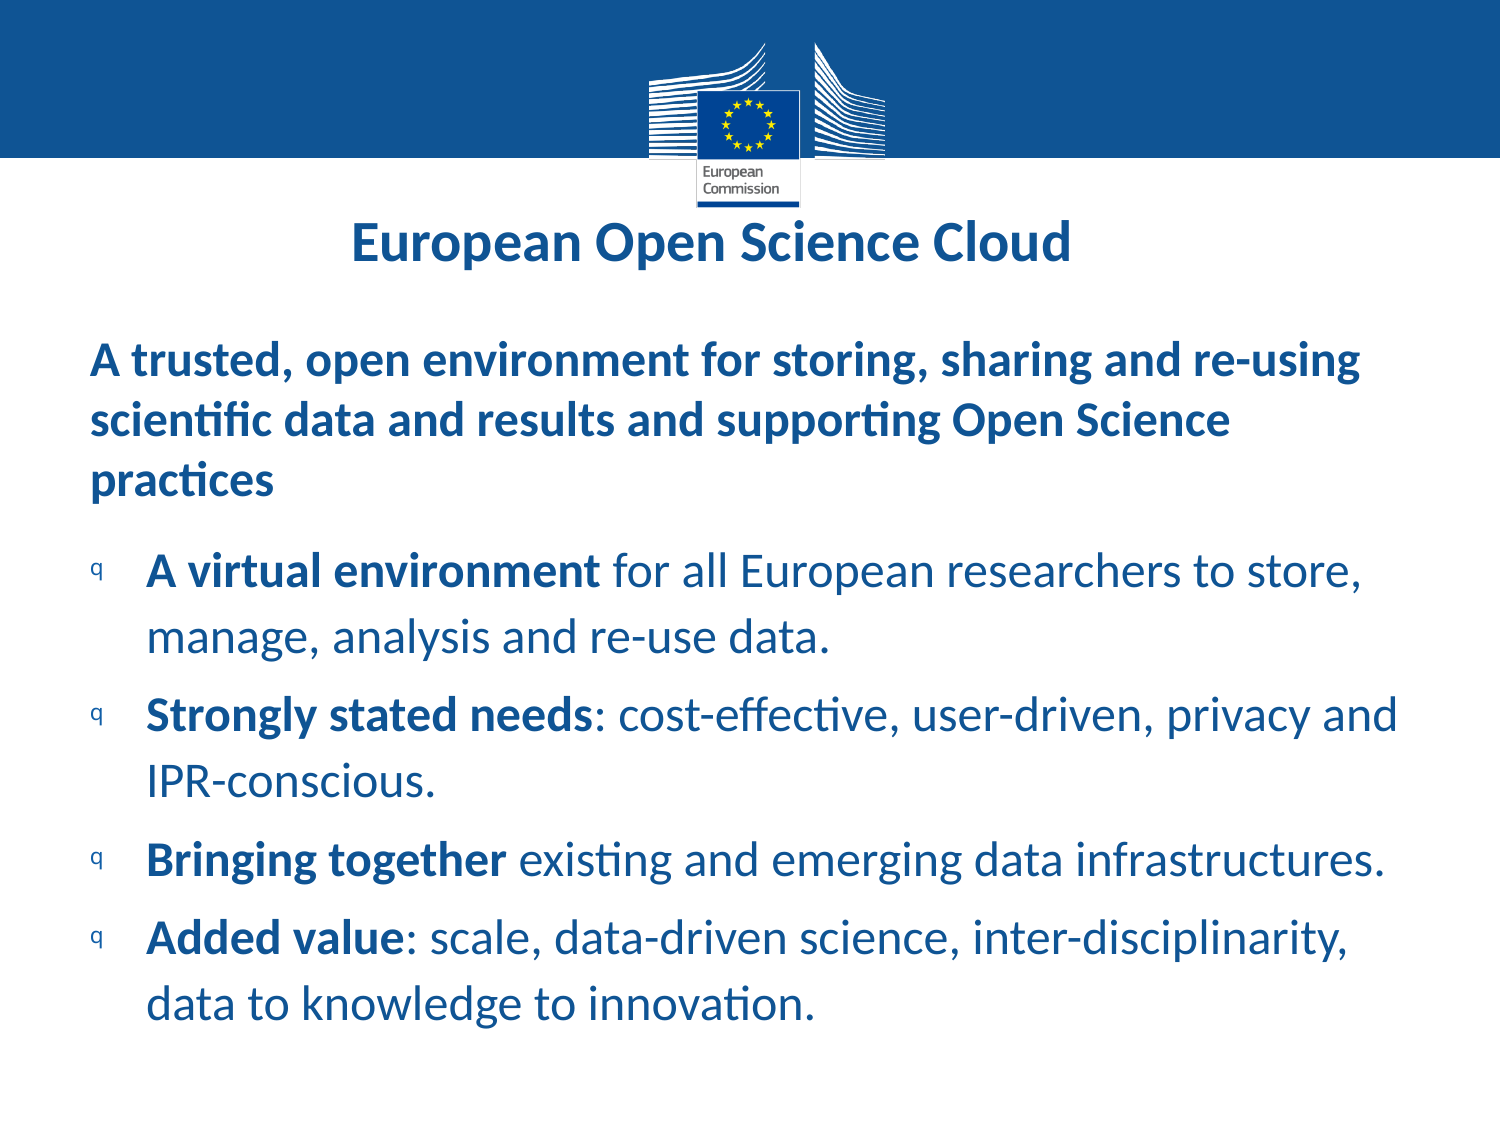

# European Open Science Cloud
A trusted, open environment for storing, sharing and re-using scientific data and results and supporting Open Science practices
A virtual environment for all European researchers to store, manage, analysis and re-use data.
Strongly stated needs: cost-effective, user-driven, privacy and IPR-conscious.
Bringing together existing and emerging data infrastructures.
Added value: scale, data-driven science, inter-disciplinarity, data to knowledge to innovation.